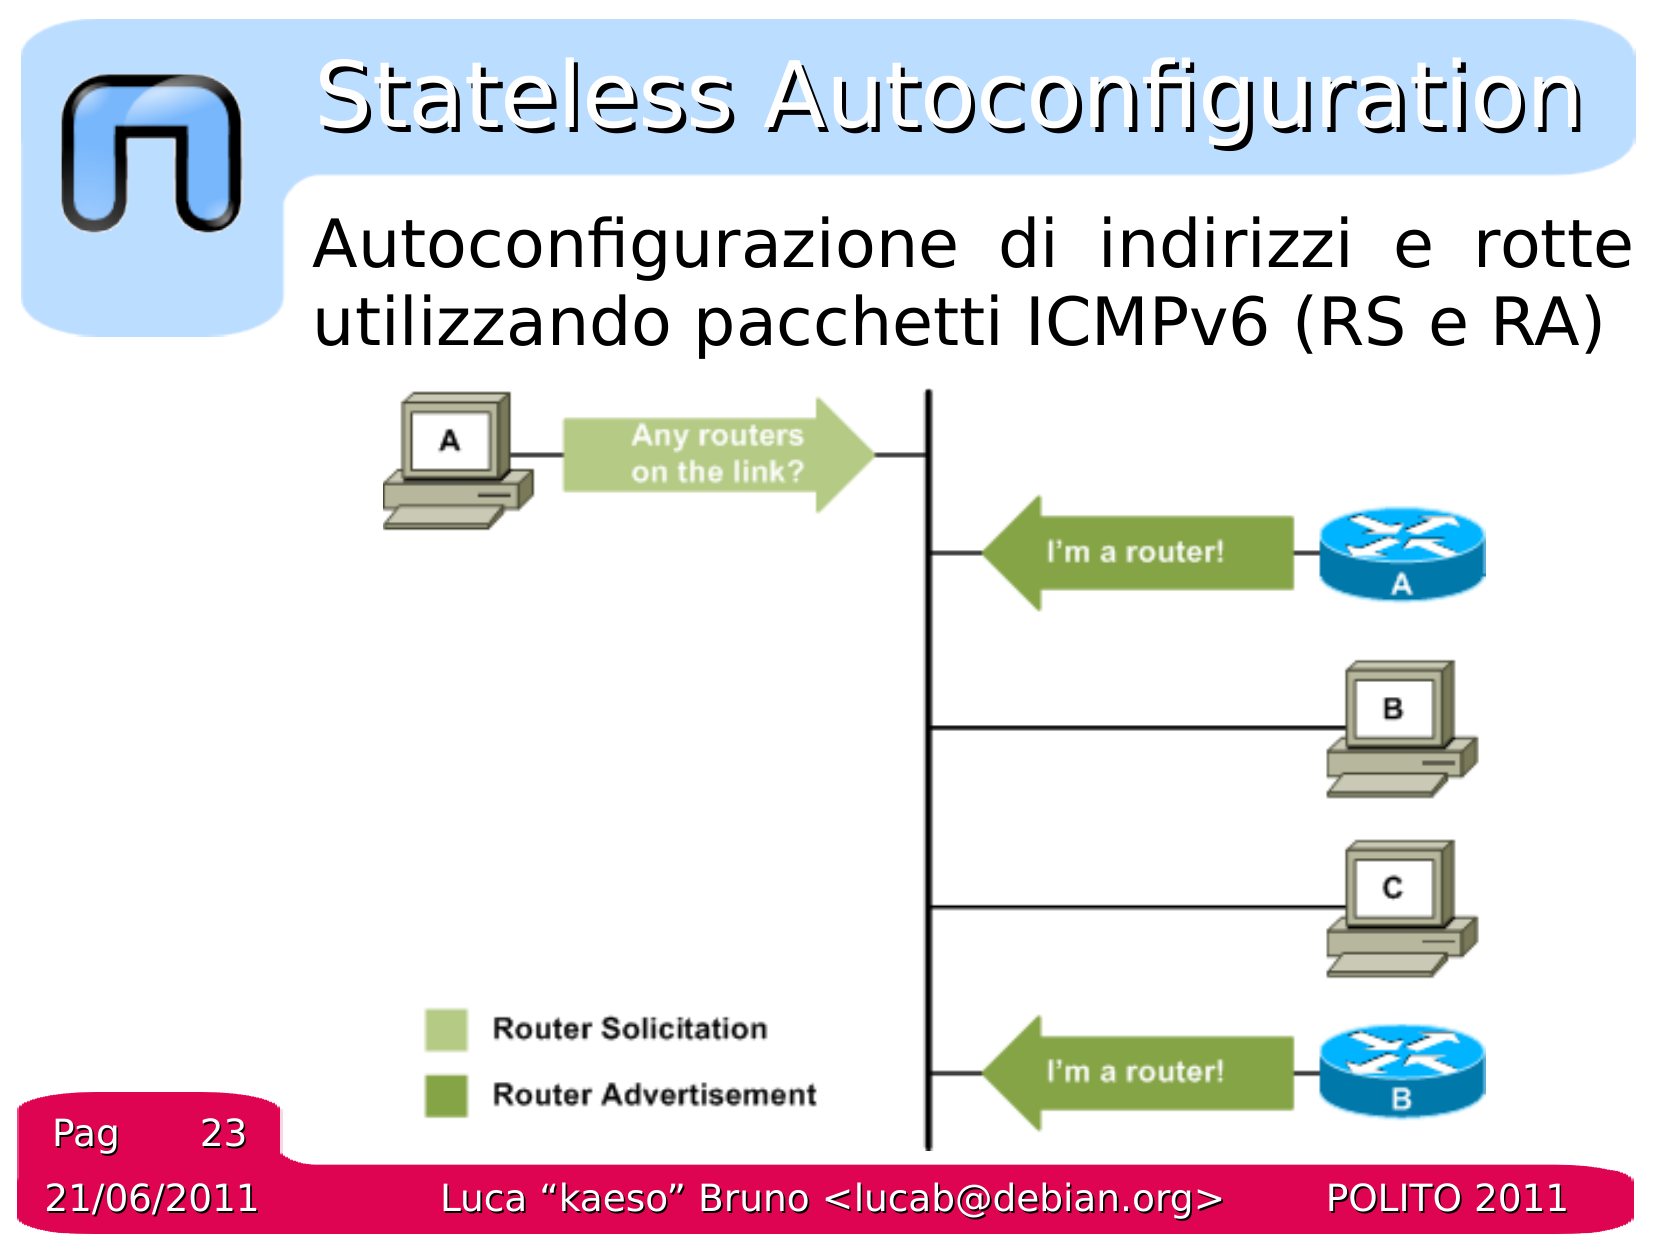

# Stateless Autoconfiguration
Autoconfigurazione di indirizzi e rotte utilizzando pacchetti ICMPv6 (RS e RA)
Pag
Luca “kaeso” Bruno <lucab@debian.org> 		POLITO 2011
21/06/2011